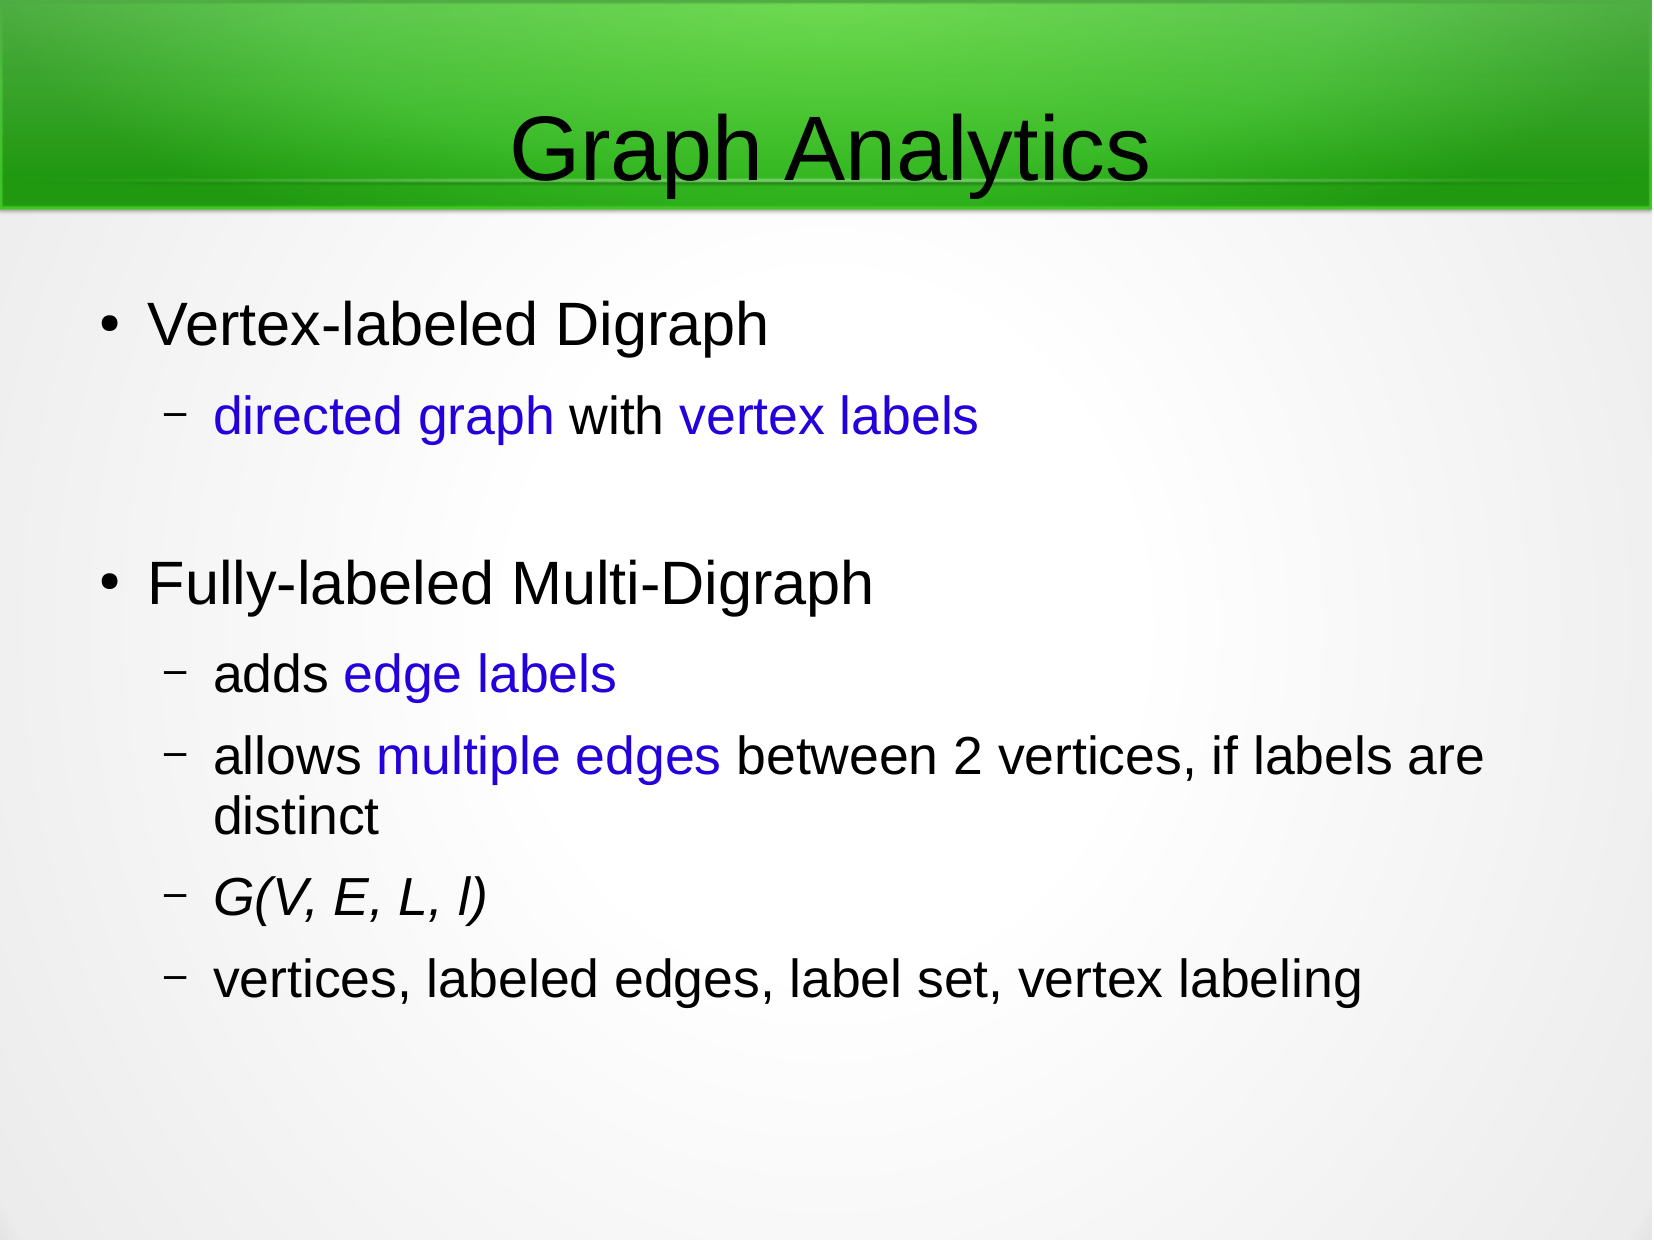

# Graph Analytics
Vertex-labeled Digraph
directed graph with vertex labels
Fully-labeled Multi-Digraph
adds edge labels
allows multiple edges between 2 vertices, if labels are distinct
G(V, E, L, l)
vertices, labeled edges, label set, vertex labeling